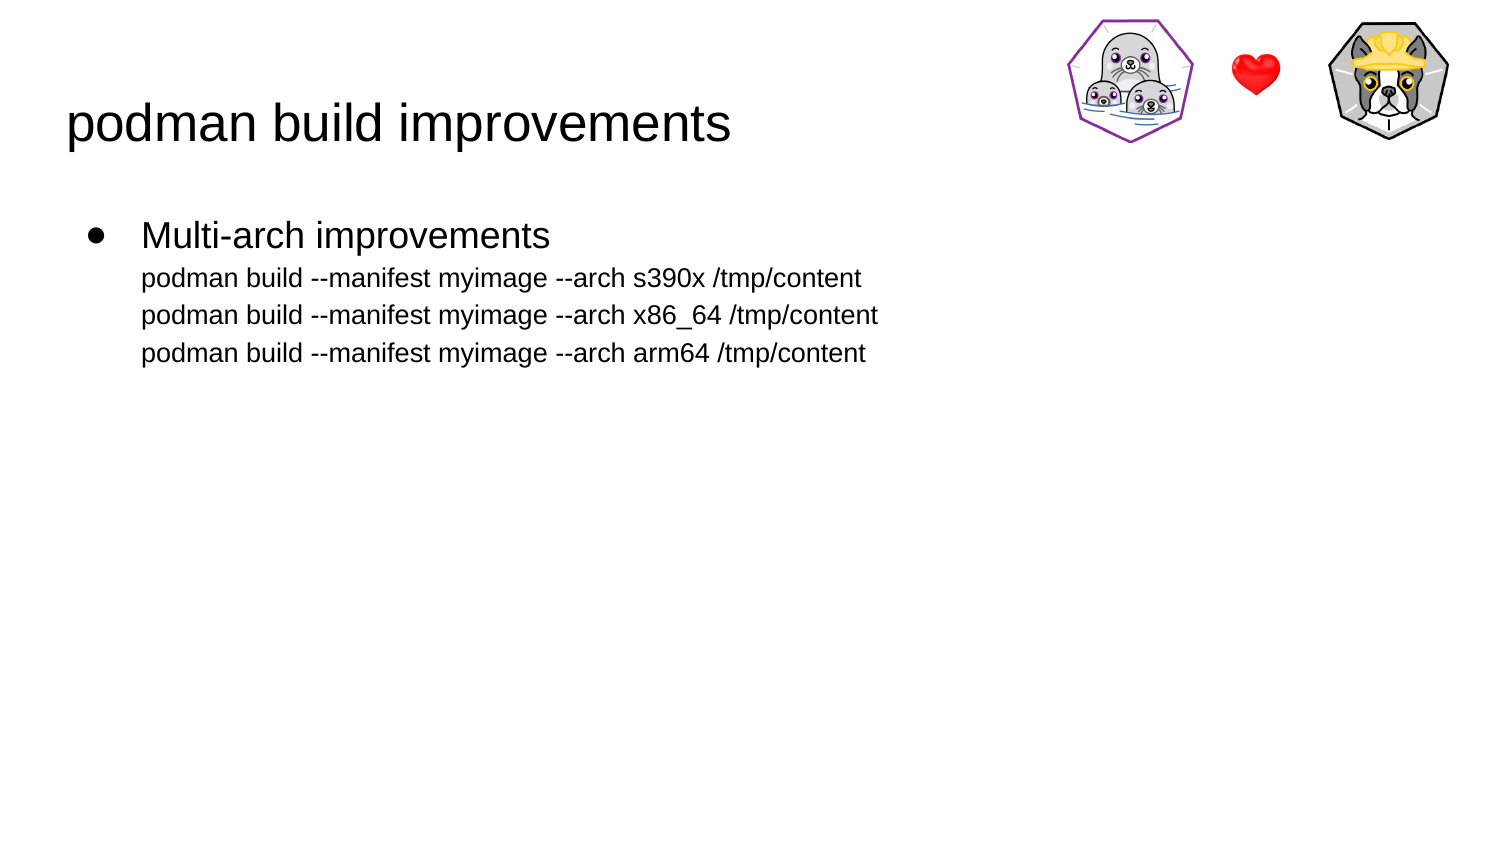

# podman build improvements
Multi-arch improvements
podman build --manifest myimage --arch s390x /tmp/content
podman build --manifest myimage --arch x86_64 /tmp/content
podman build --manifest myimage --arch arm64 /tmp/content